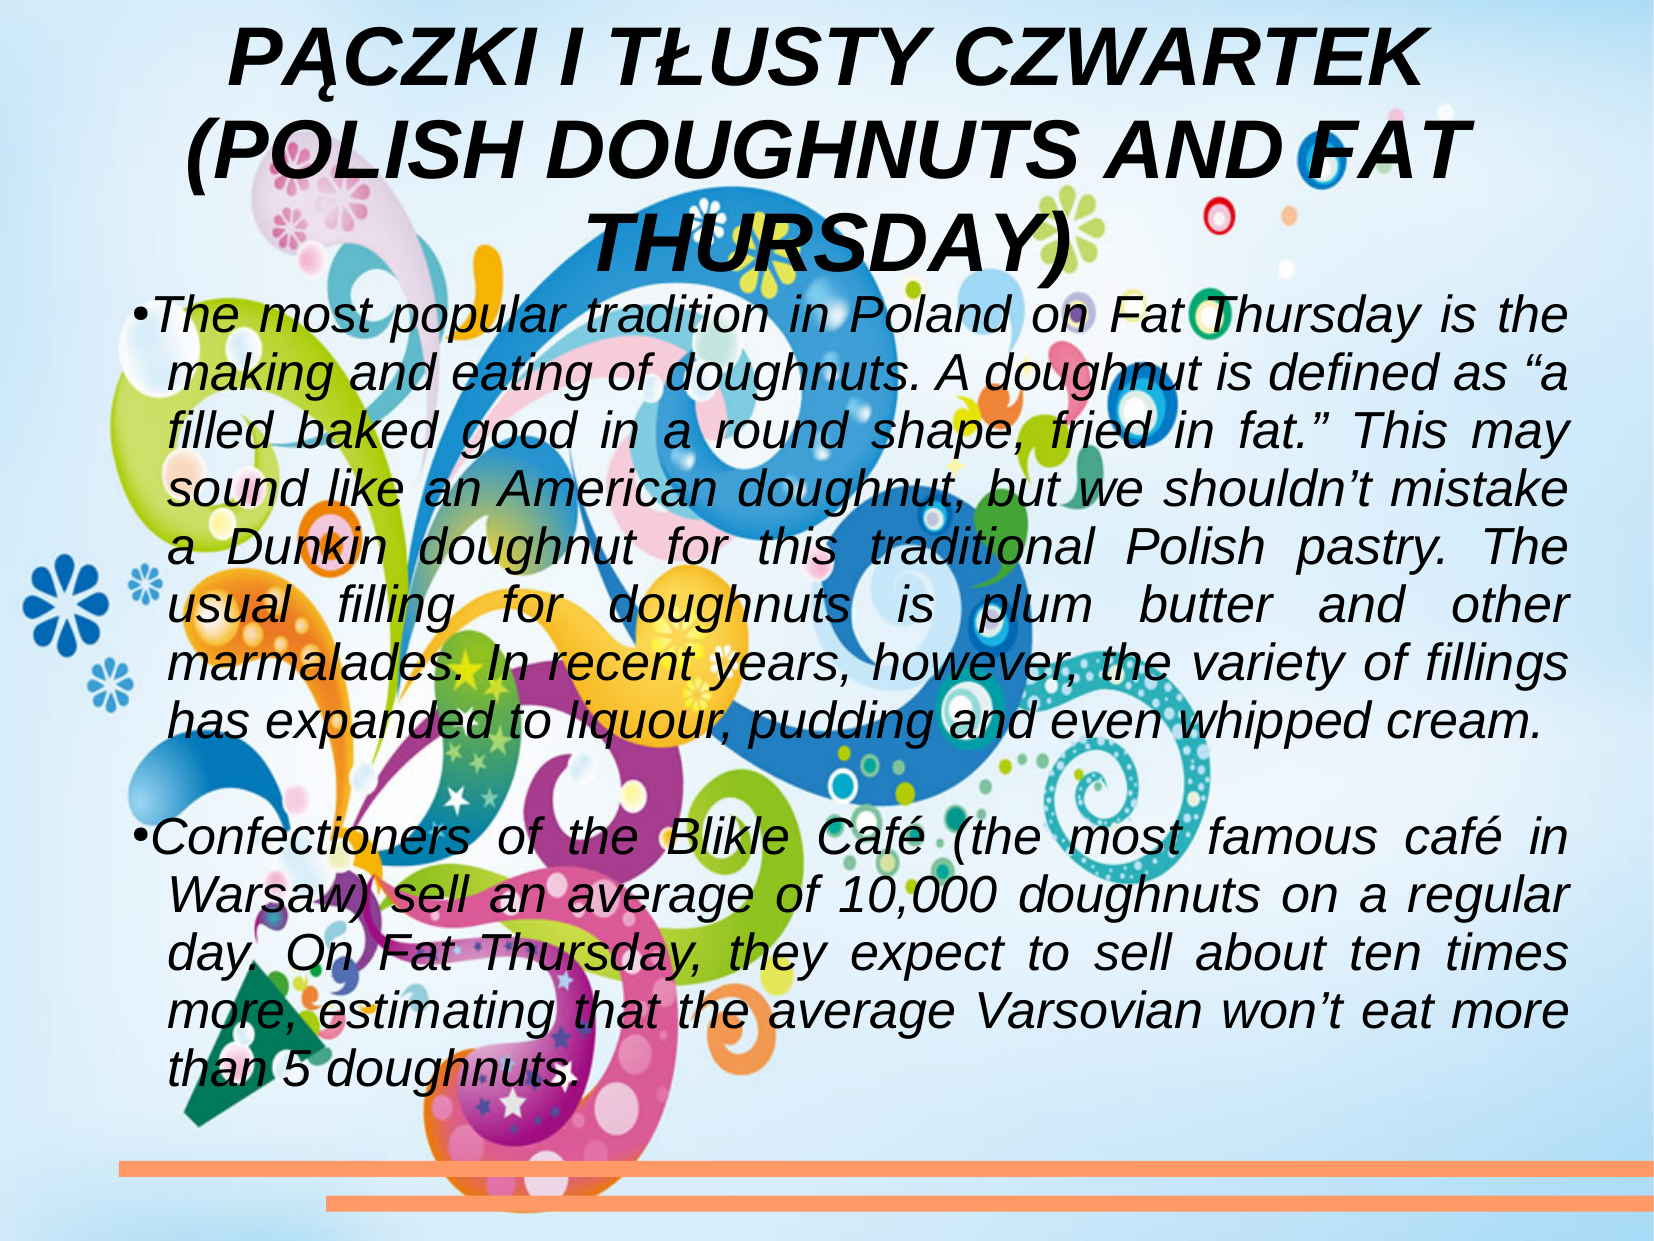

# PĄCZKI I TŁUSTY CZWARTEK (POLISH DOUGHNUTS AND FAT THURSDAY)
The most popular tradition in Poland on Fat Thursday is the making and eating of doughnuts. A doughnut is defined as “a filled baked good in a round shape, fried in fat.” This may sound like an American doughnut, but we shouldn’t mistake a Dunkin doughnut for this traditional Polish pastry. The usual filling for doughnuts is plum butter and other marmalades. In recent years, however, the variety of fillings has expanded to liquour, pudding and even whipped cream.
Confectioners of the Blikle Café (the most famous café in Warsaw) sell an average of 10,000 doughnuts on a regular day. On Fat Thursday, they expect to sell about ten times more, estimating that the average Varsovian won’t eat more than 5 doughnuts.